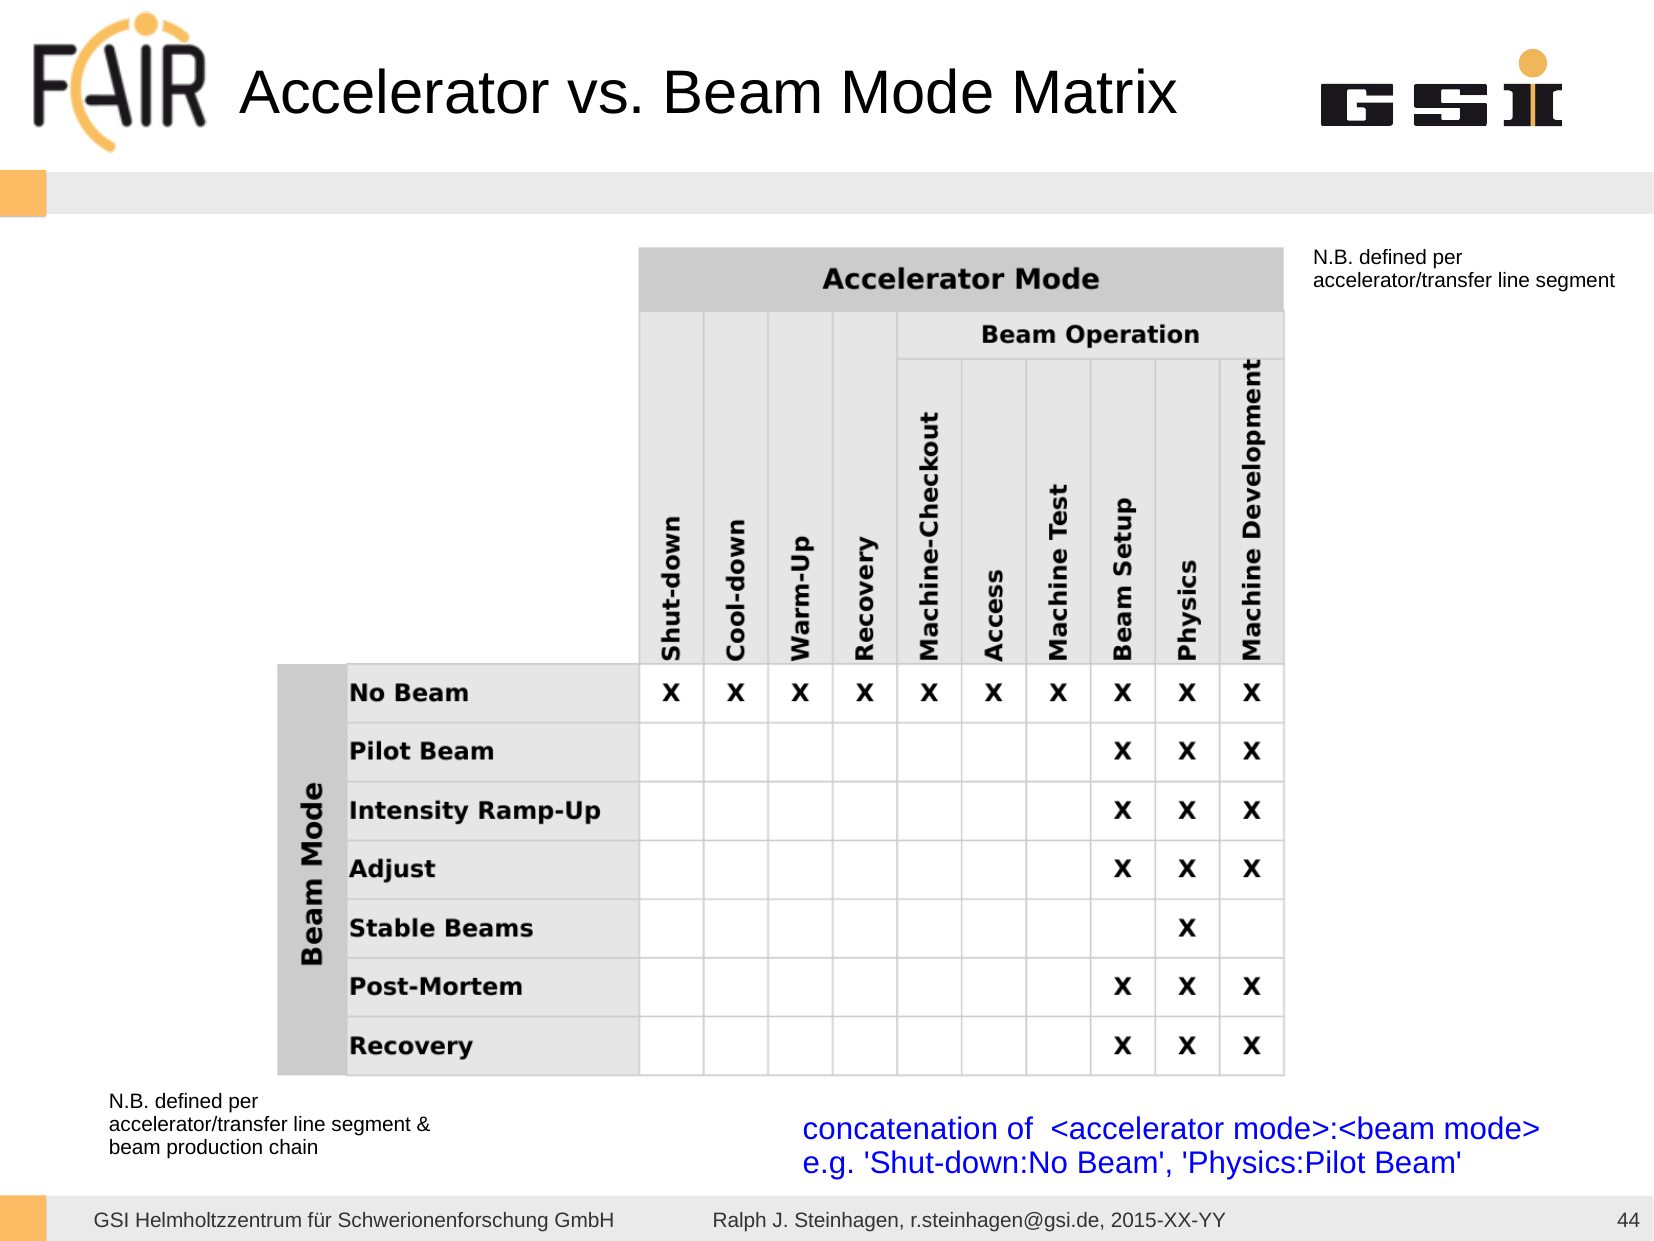

# Accelerator vs. Beam Mode Matrix
N.B. defined per
accelerator/transfer line segment
N.B. defined per
accelerator/transfer line segment &
beam production chain
concatenation of <accelerator mode>:<beam mode>
e.g. 'Shut-down:No Beam', 'Physics:Pilot Beam'